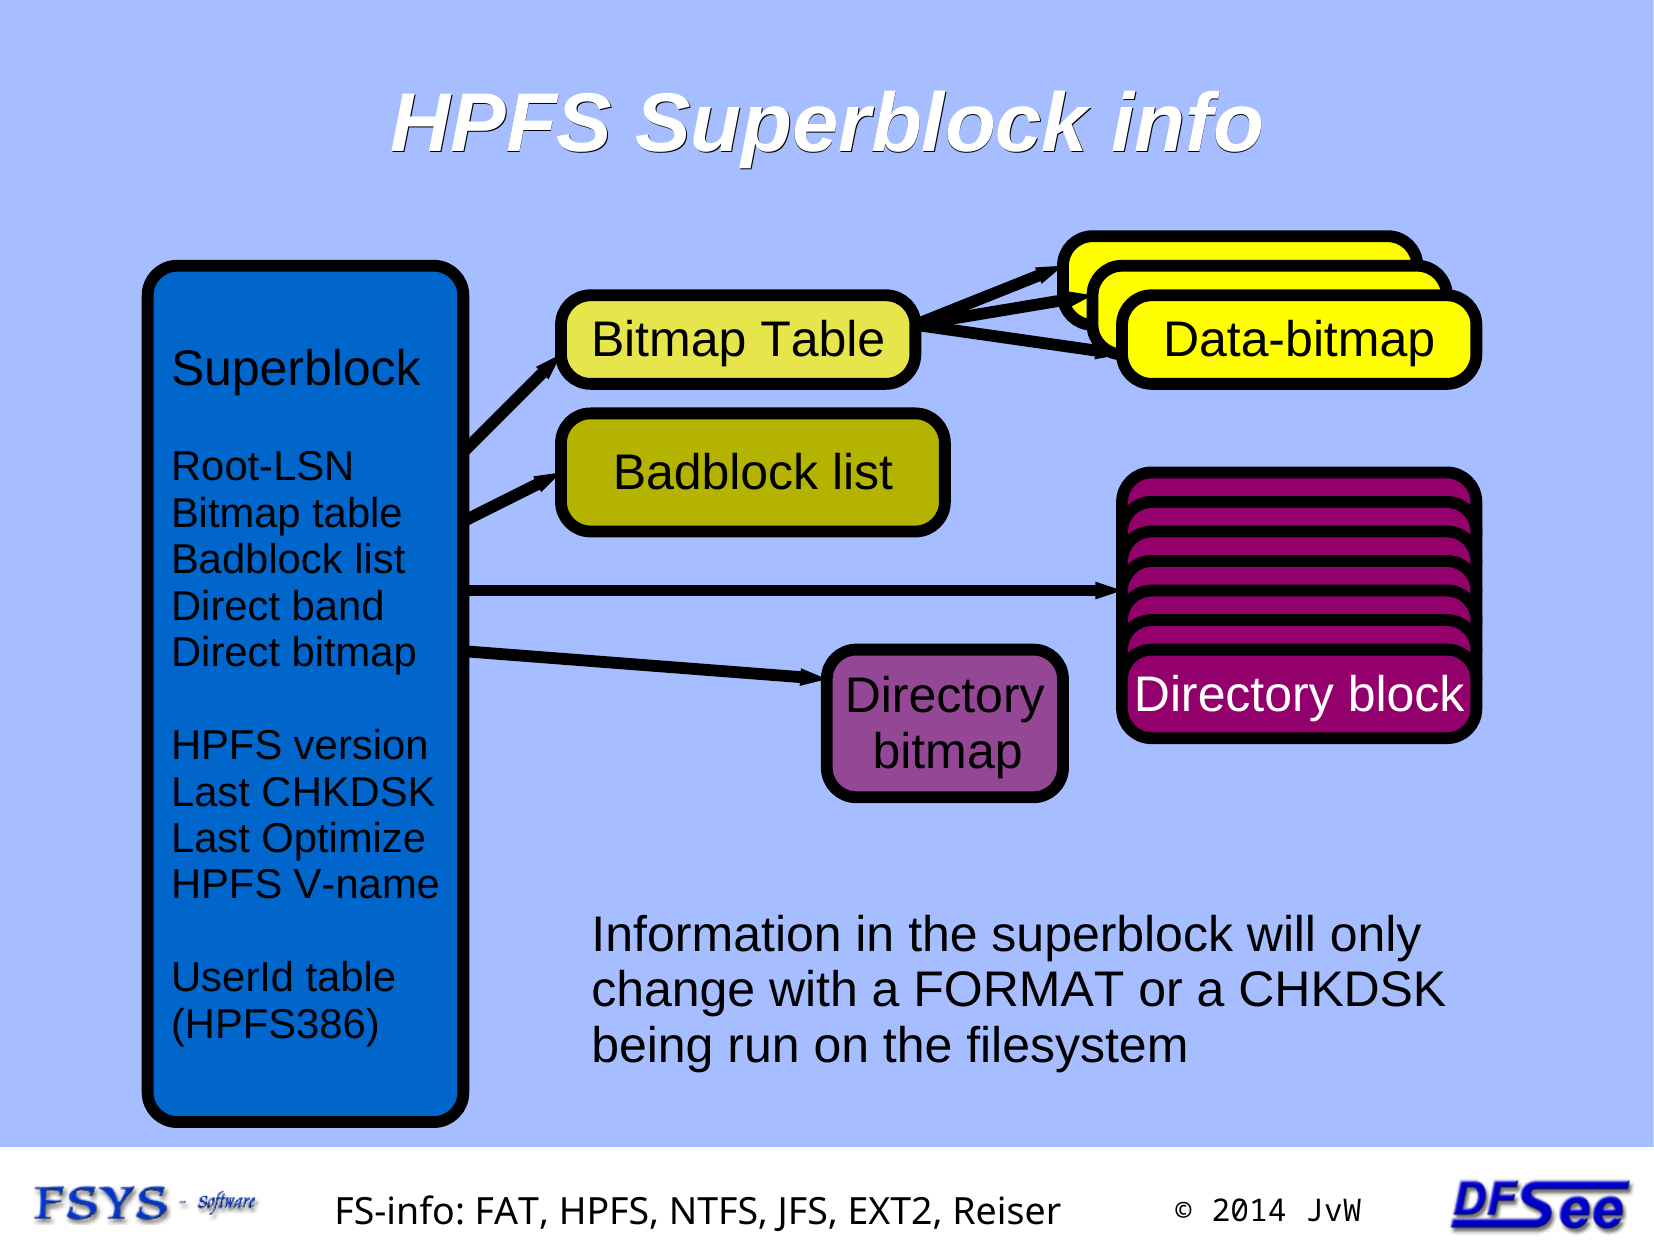

# HPFS Superblock info
Data-bitmap
Superblock
Root-LSN
Bitmap table
Badblock list
Direct band
Direct bitmap
HPFS version
Last CHKDSK
Last Optimize
HPFS V-name
UserId table
(HPFS386)
Data-bitmap
Bitmap Table
Data-bitmap
Badblock list
Directory block
Directory block
Directory block
Directory block
Directory block
Directory block
Directory block
Directory
 bitmap
Information in the superblock will only
change with a FORMAT or a CHKDSK
being run on the filesystem